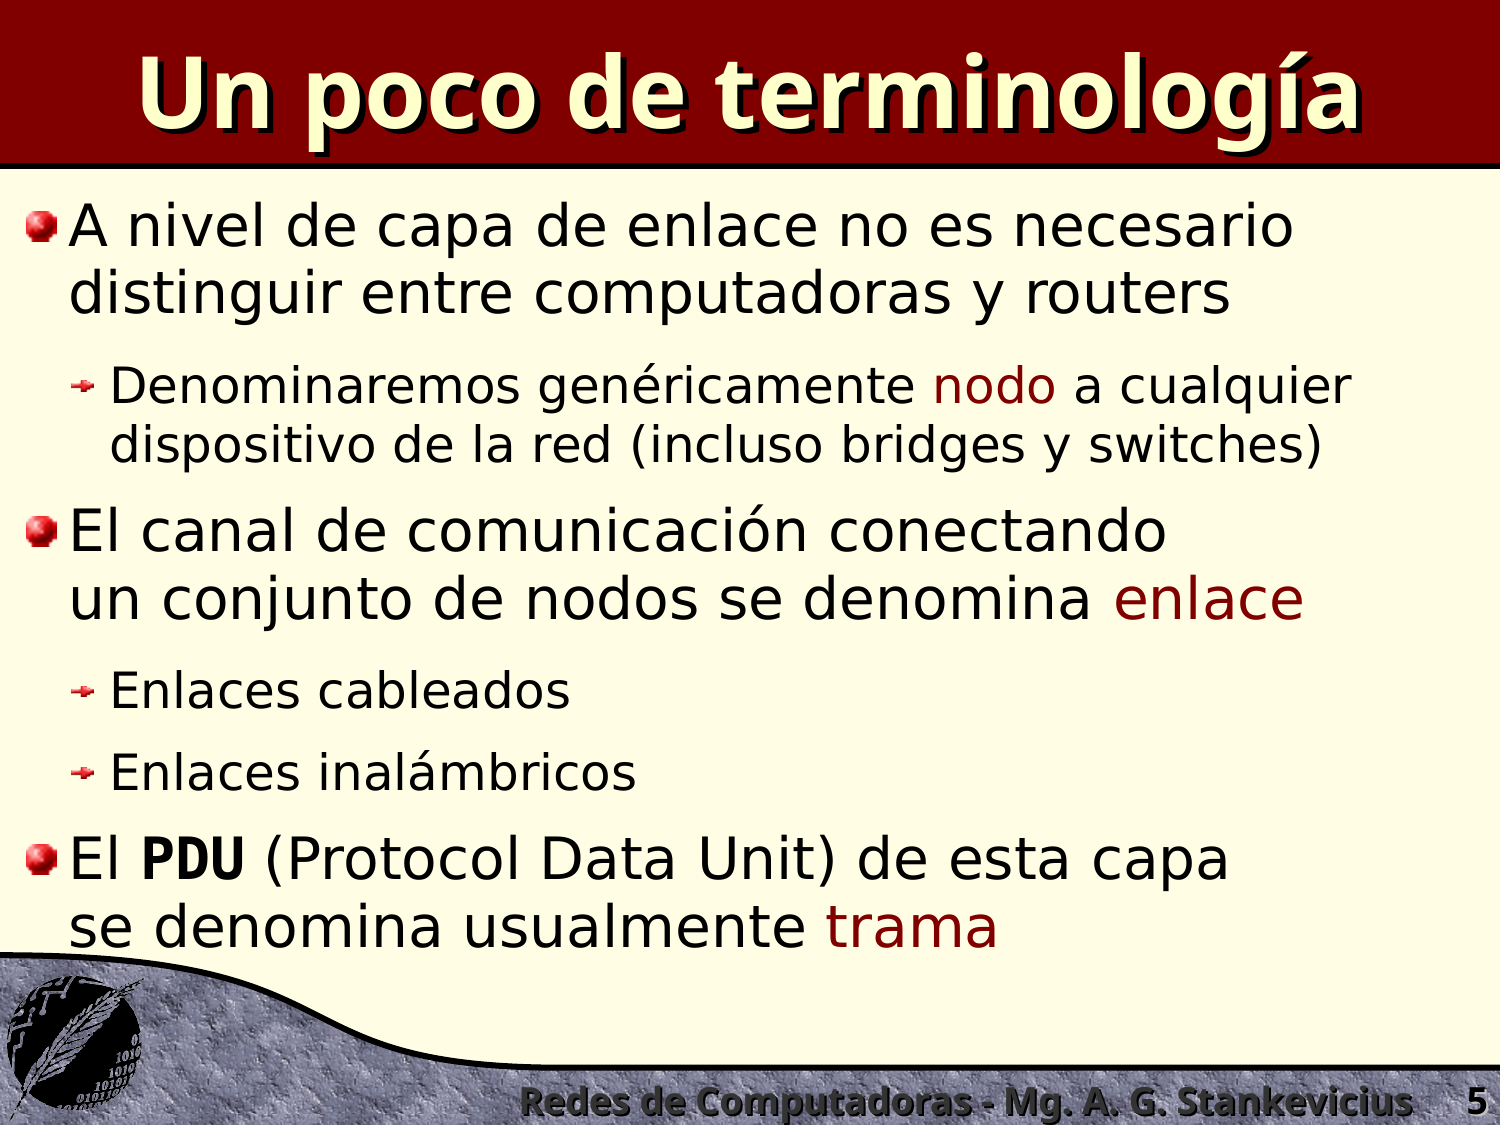

# Un poco de terminología
A nivel de capa de enlace no es necesario distinguir entre computadoras y routers
Denominaremos genéricamente nodo a cualquier dispositivo de la red (incluso bridges y switches)
El canal de comunicación conectando
un conjunto de nodos se denomina enlace
Enlaces cableados
Enlaces inalámbricos
El PDU (Protocol Data Unit) de esta capa
se denomina usualmente trama
5